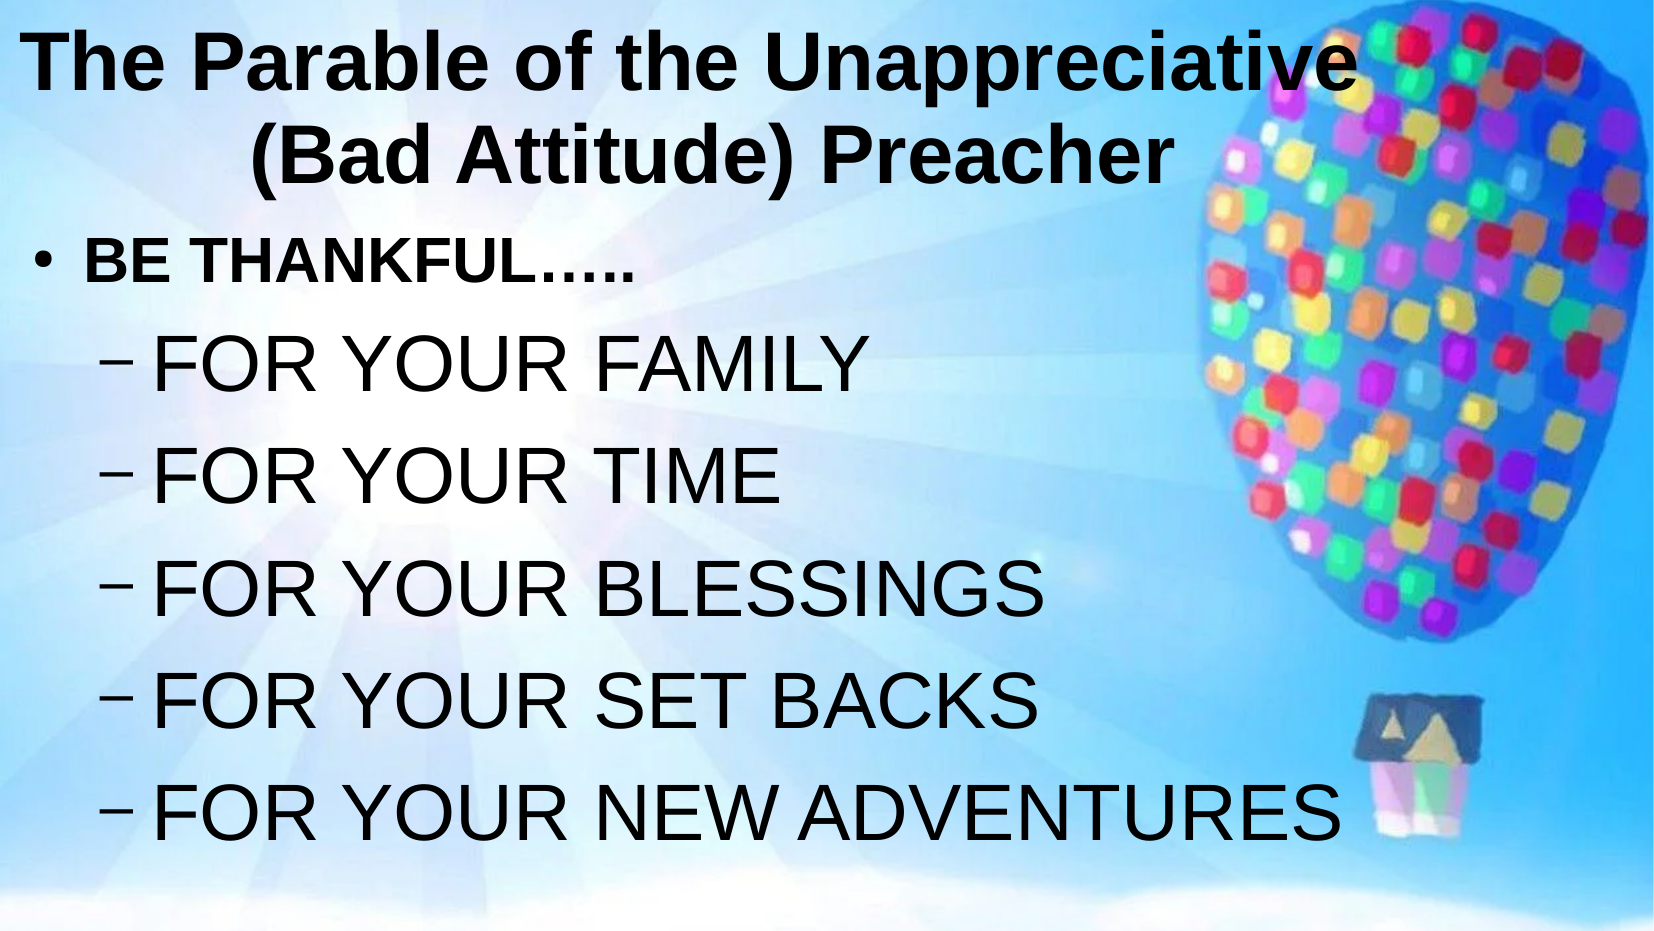

# The Parable of the Unappreciative (Bad Attitude) Preacher
BE THANKFUL…..
FOR YOUR FAMILY
FOR YOUR TIME
FOR YOUR BLESSINGS
FOR YOUR SET BACKS
FOR YOUR NEW ADVENTURES